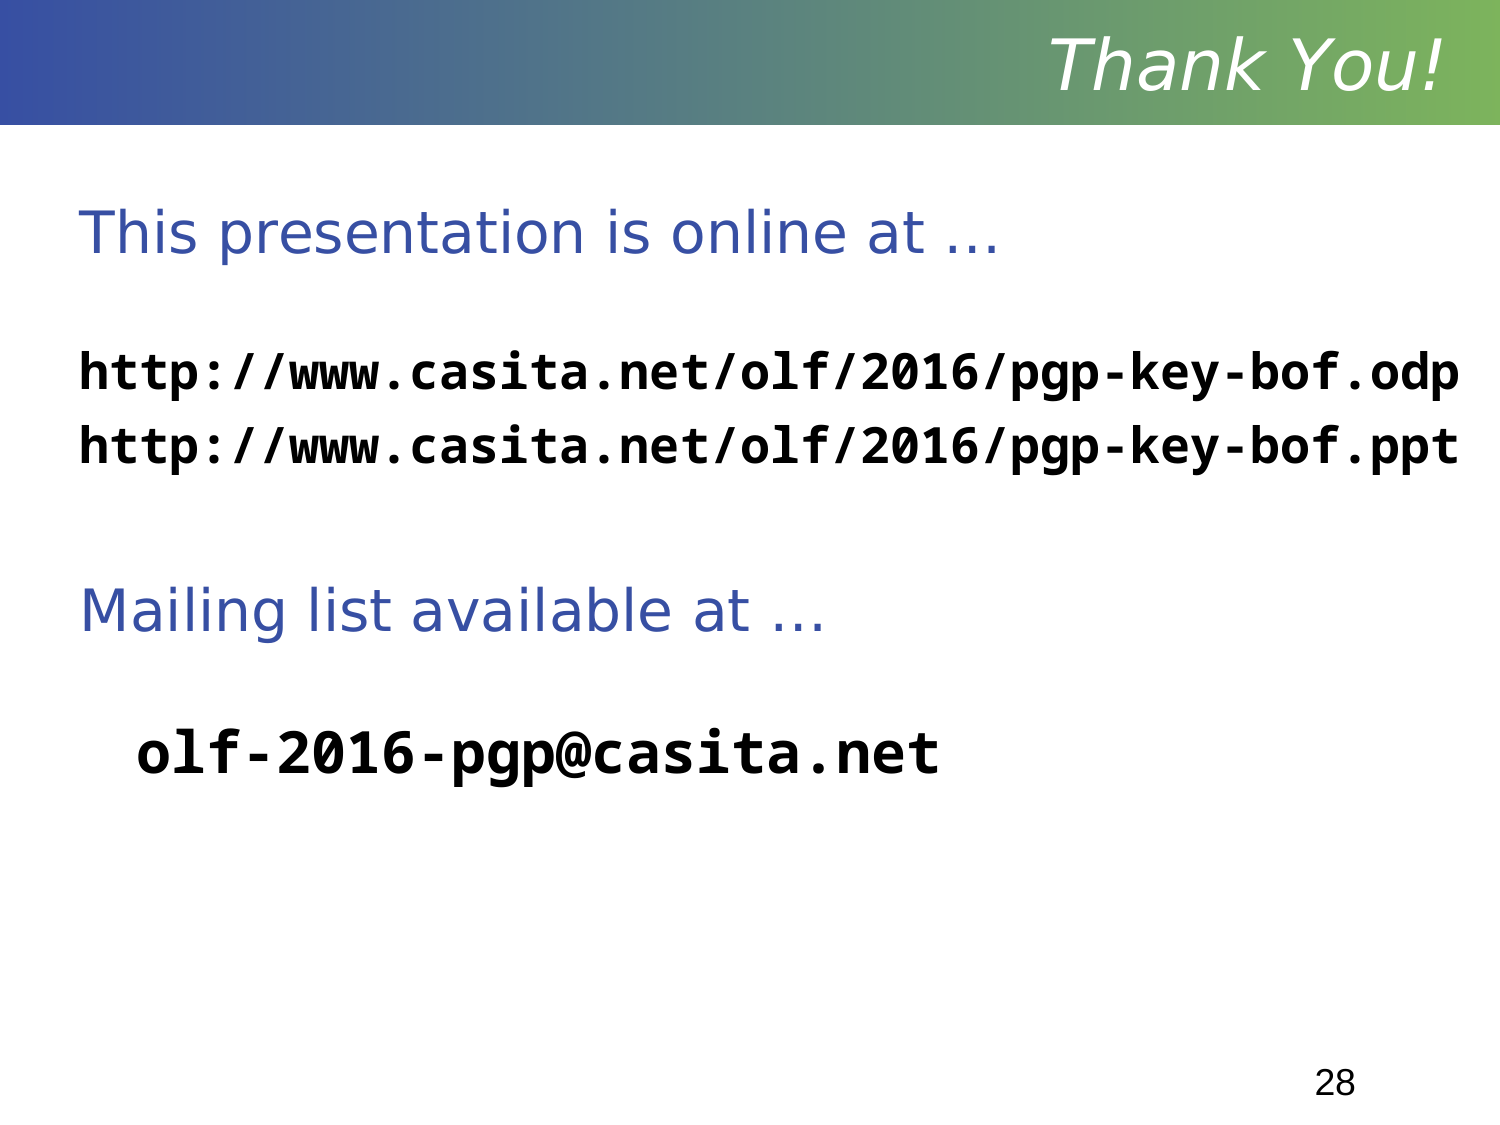

# Thank You!
This presentation is online at …
http://www.casita.net/olf/2016/pgp-key-bof.odp
http://www.casita.net/olf/2016/pgp-key-bof.ppt
Mailing list available at …
olf-2016-pgp@casita.net
28